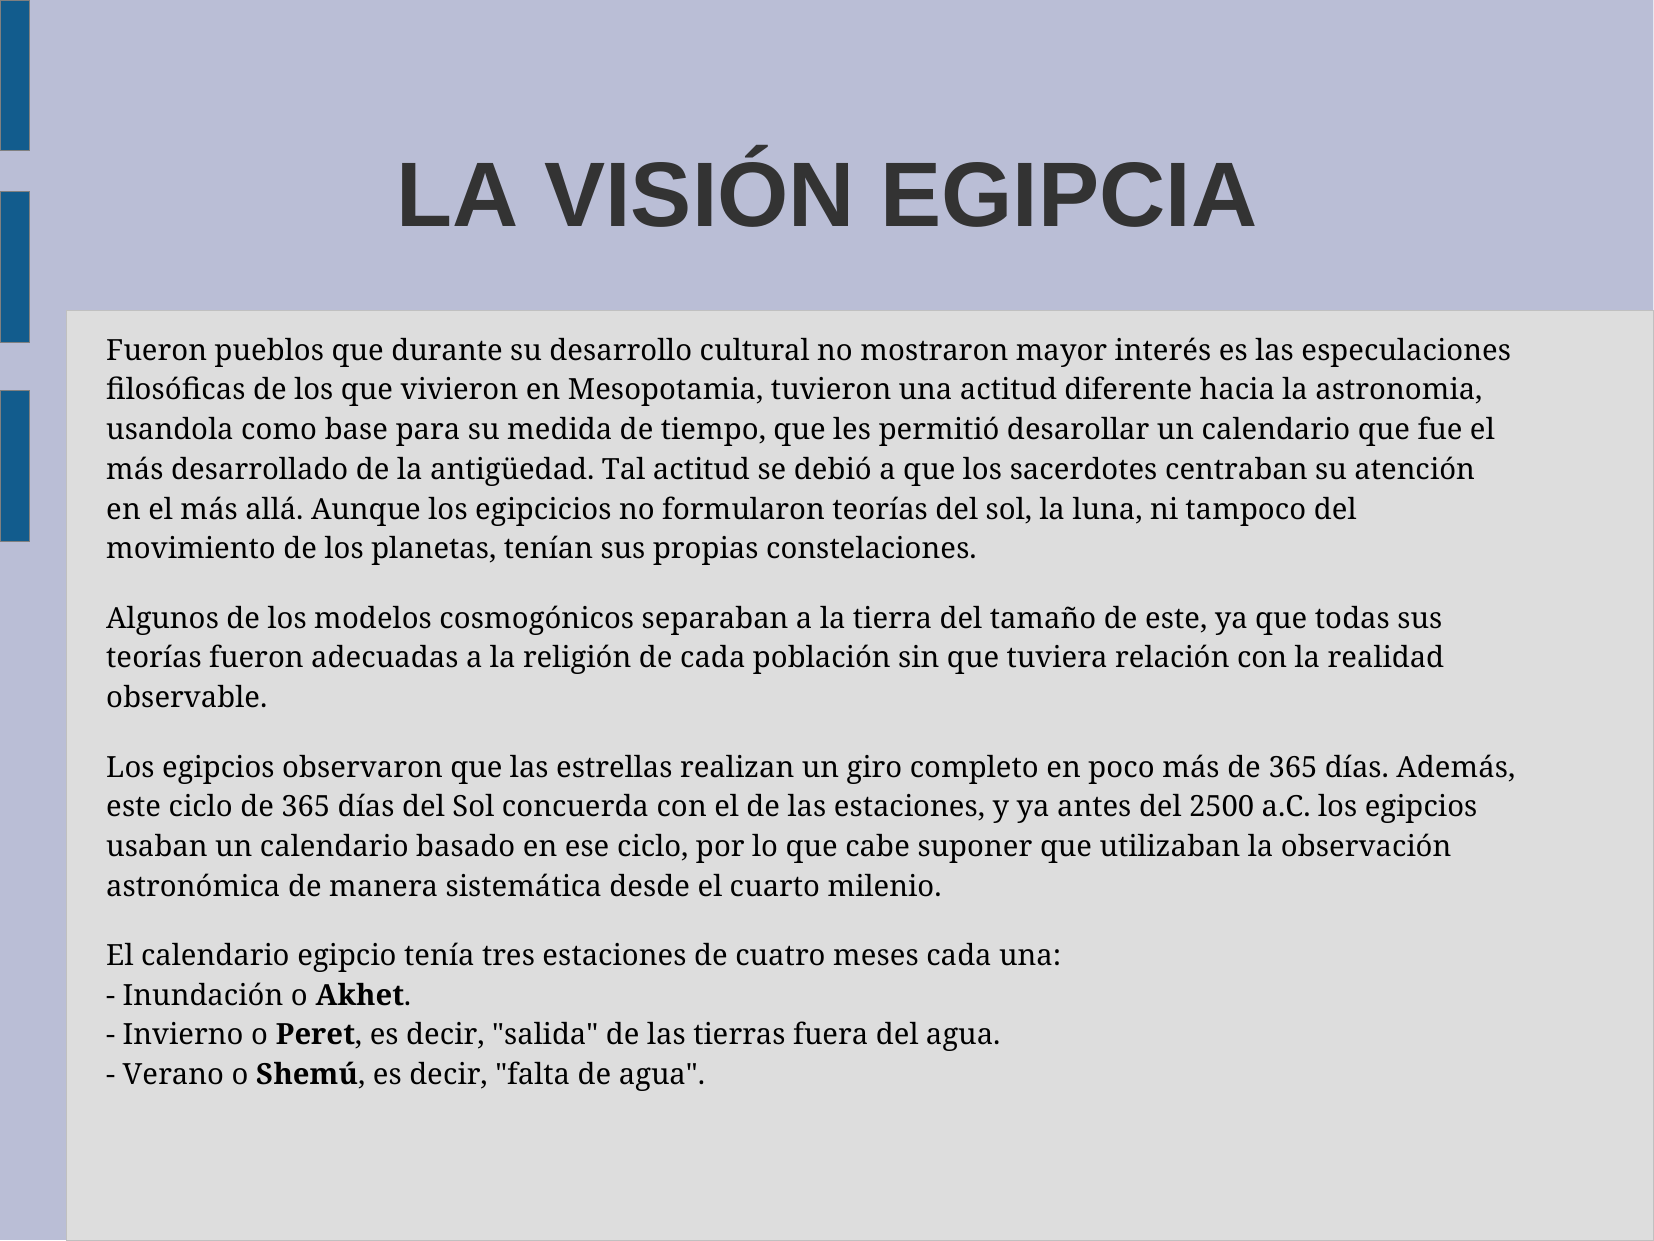

# LA VISIÓN EGIPCIA
Fueron pueblos que durante su desarrollo cultural no mostraron mayor interés es las especulaciones filosóficas de los que vivieron en Mesopotamia, tuvieron una actitud diferente hacia la astronomia, usandola como base para su medida de tiempo, que les permitió desarollar un calendario que fue el más desarrollado de la antigüedad. Tal actitud se debió a que los sacerdotes centraban su atención en el más allá. Aunque los egipcicios no formularon teorías del sol, la luna, ni tampoco del movimiento de los planetas, tenían sus propias constelaciones.
Algunos de los modelos cosmogónicos separaban a la tierra del tamaño de este, ya que todas sus teorías fueron adecuadas a la religión de cada población sin que tuviera relación con la realidad observable.
Los egipcios observaron que las estrellas realizan un giro completo en poco más de 365 días. Además, este ciclo de 365 días del Sol concuerda con el de las estaciones, y ya antes del 2500 a.C. los egipcios usaban un calendario basado en ese ciclo, por lo que cabe suponer que utilizaban la observación astronómica de manera sistemática desde el cuarto milenio.
El calendario egipcio tenía tres estaciones de cuatro meses cada una:
- Inundación o Akhet.
- Invierno o Peret, es decir, "salida" de las tierras fuera del agua.
- Verano o Shemú, es decir, "falta de agua".